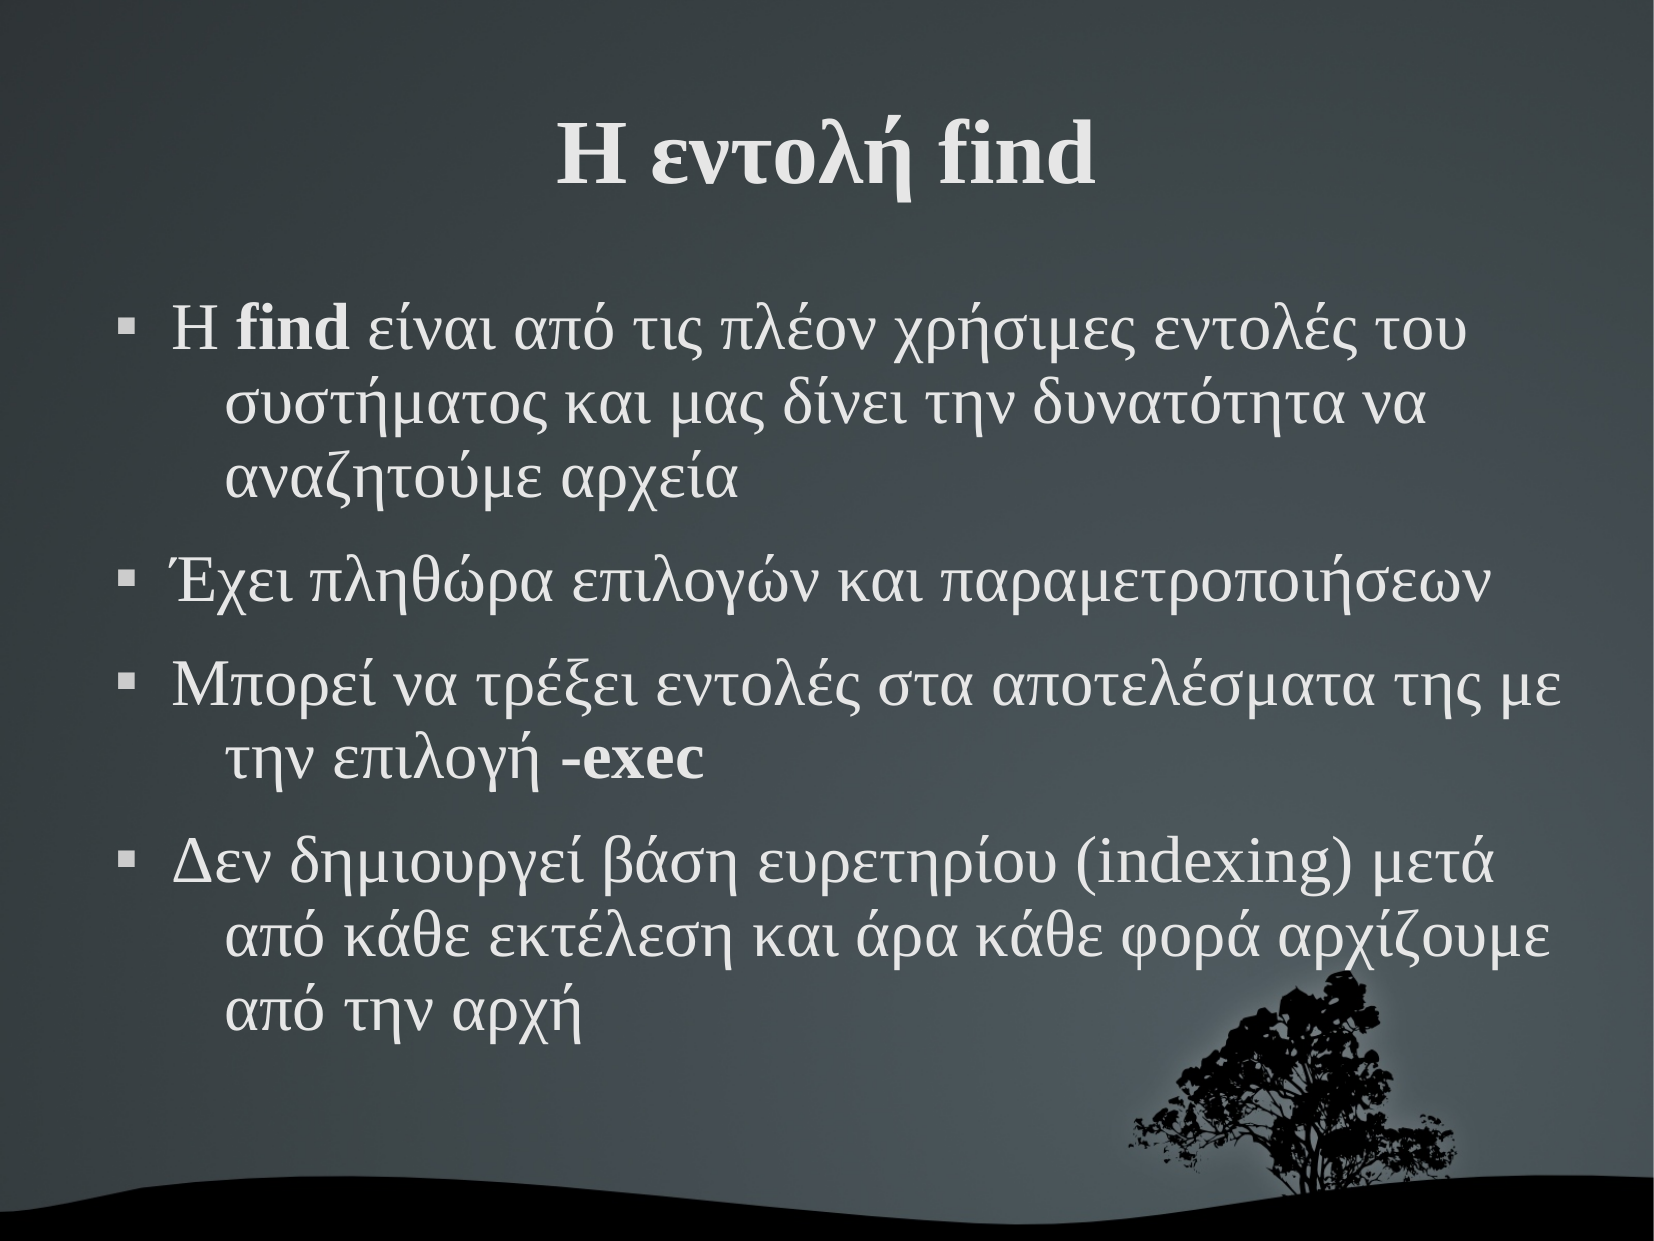

# Η εντολή find
H find είναι από τις πλέον χρήσιμες εντολές του συστήματος και μας δίνει την δυνατότητα να αναζητούμε αρχεία
Έχει πληθώρα επιλογών και παραμετροποιήσεων
Μπορεί να τρέξει εντολές στα αποτελέσματα της με την επιλογή -exec
Δεν δημιουργεί βάση ευρετηρίου (indexing) μετά από κάθε εκτέλεση και άρα κάθε φορά αρχίζουμε από την αρχή